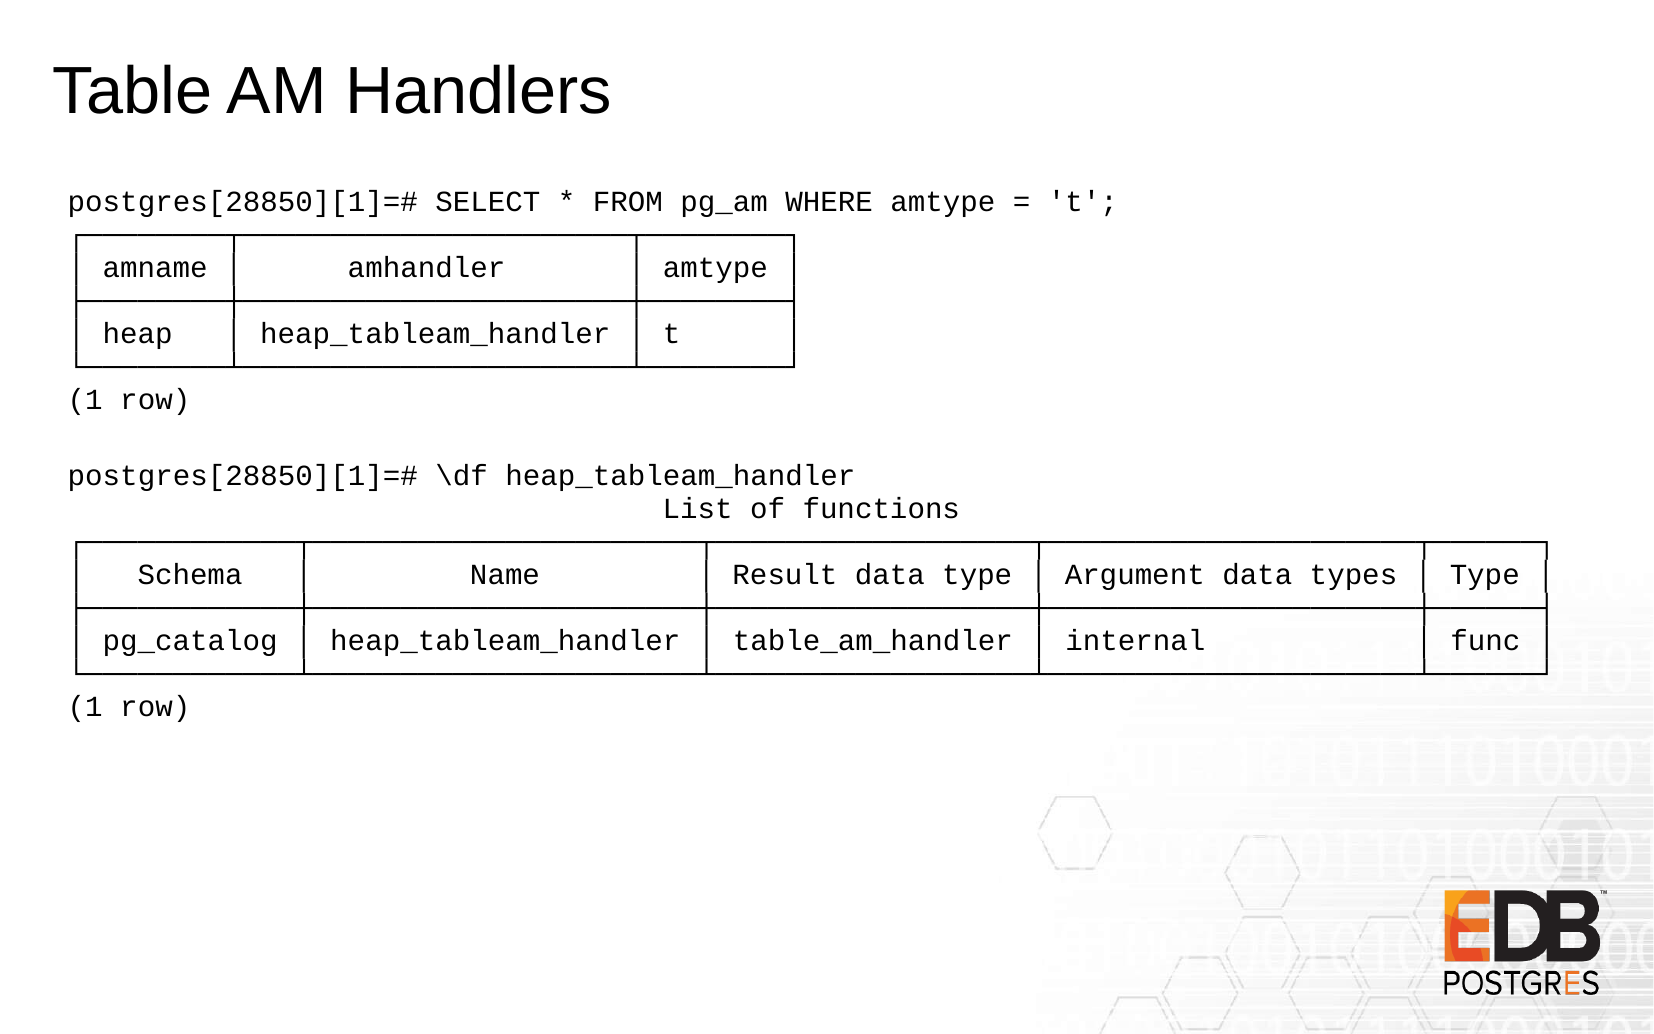

# Table AM Handlers
postgres[28850][1]=# SELECT * FROM pg_am WHERE amtype = 't';
┌────────┬──────────────────────┬────────┐
│ amname │ amhandler │ amtype │
├────────┼──────────────────────┼────────┤
│ heap │ heap_tableam_handler │ t │
└────────┴──────────────────────┴────────┘
(1 row)
postgres[28850][1]=# \df heap_tableam_handler
 List of functions
┌────────────┬──────────────────────┬──────────────────┬─────────────────────┬──────┐
│ Schema │ Name │ Result data type │ Argument data types │ Type │
├────────────┼──────────────────────┼──────────────────┼─────────────────────┼──────┤
│ pg_catalog │ heap_tableam_handler │ table_am_handler │ internal │ func │
└────────────┴──────────────────────┴──────────────────┴─────────────────────┴──────┘
(1 row)